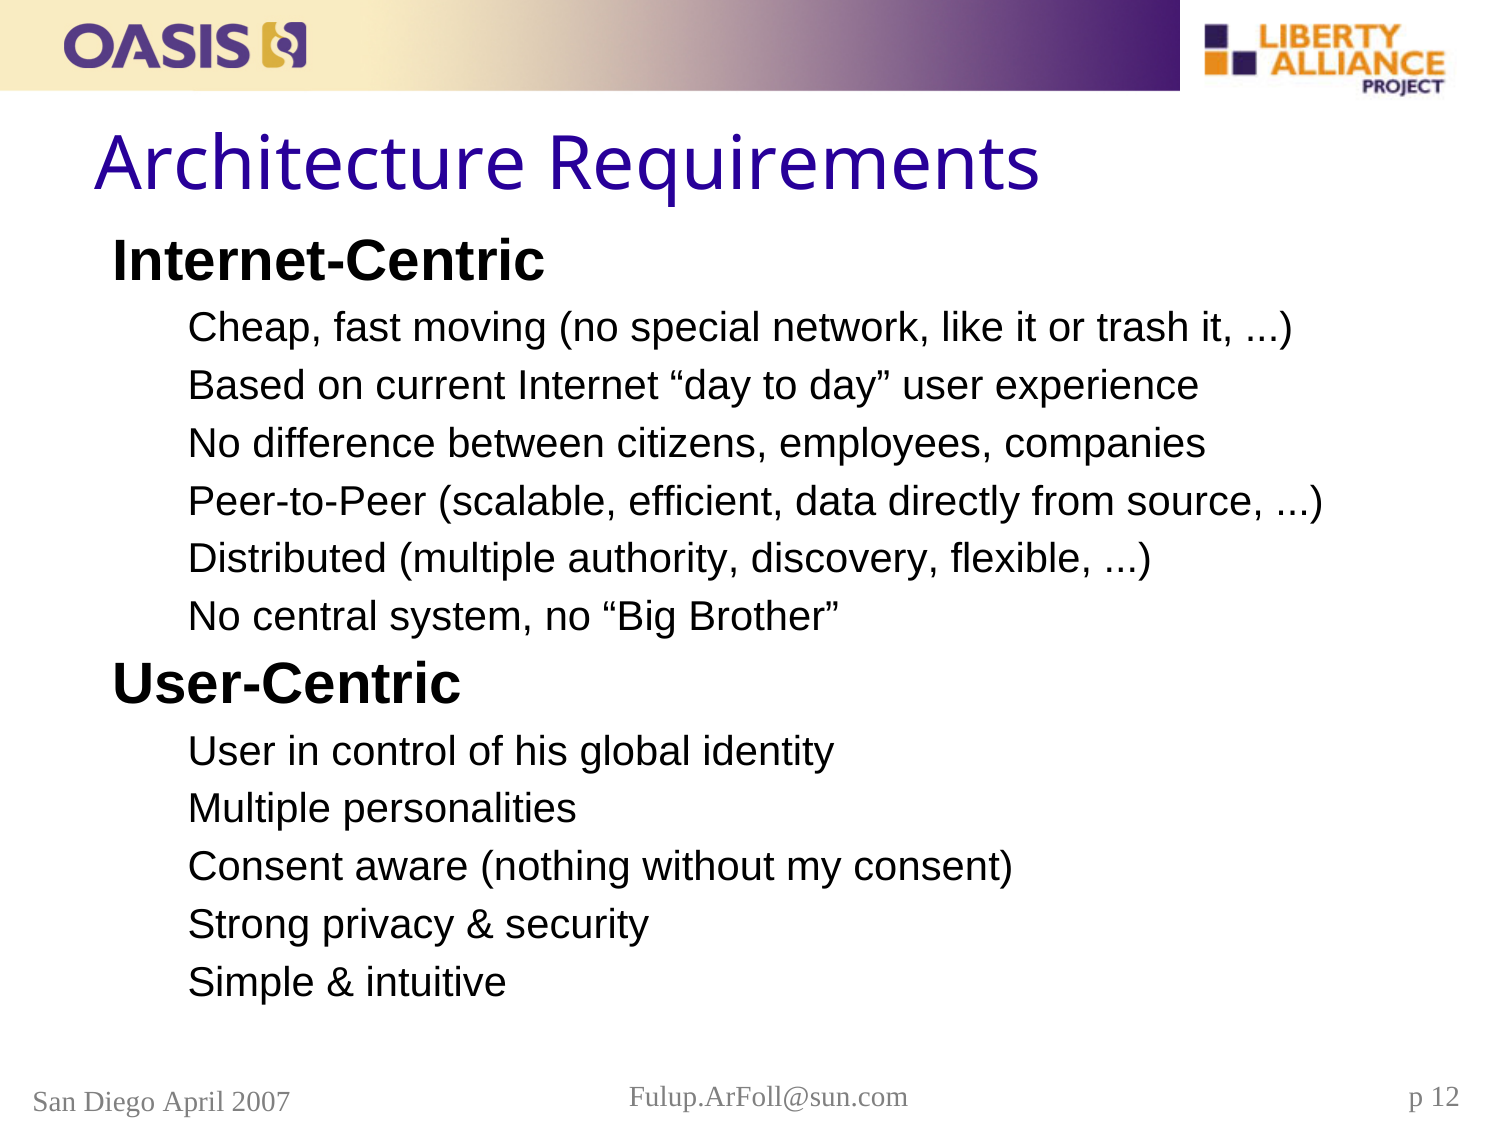

# Architecture Requirements
Internet-Centric
Cheap, fast moving (no special network, like it or trash it, ...)
Based on current Internet “day to day” user experience
No difference between citizens, employees, companies
Peer-to-Peer (scalable, efficient, data directly from source, ...)
Distributed (multiple authority, discovery, flexible, ...)
No central system, no “Big Brother”
User-Centric
User in control of his global identity
Multiple personalities
Consent aware (nothing without my consent)
Strong privacy & security
Simple & intuitive